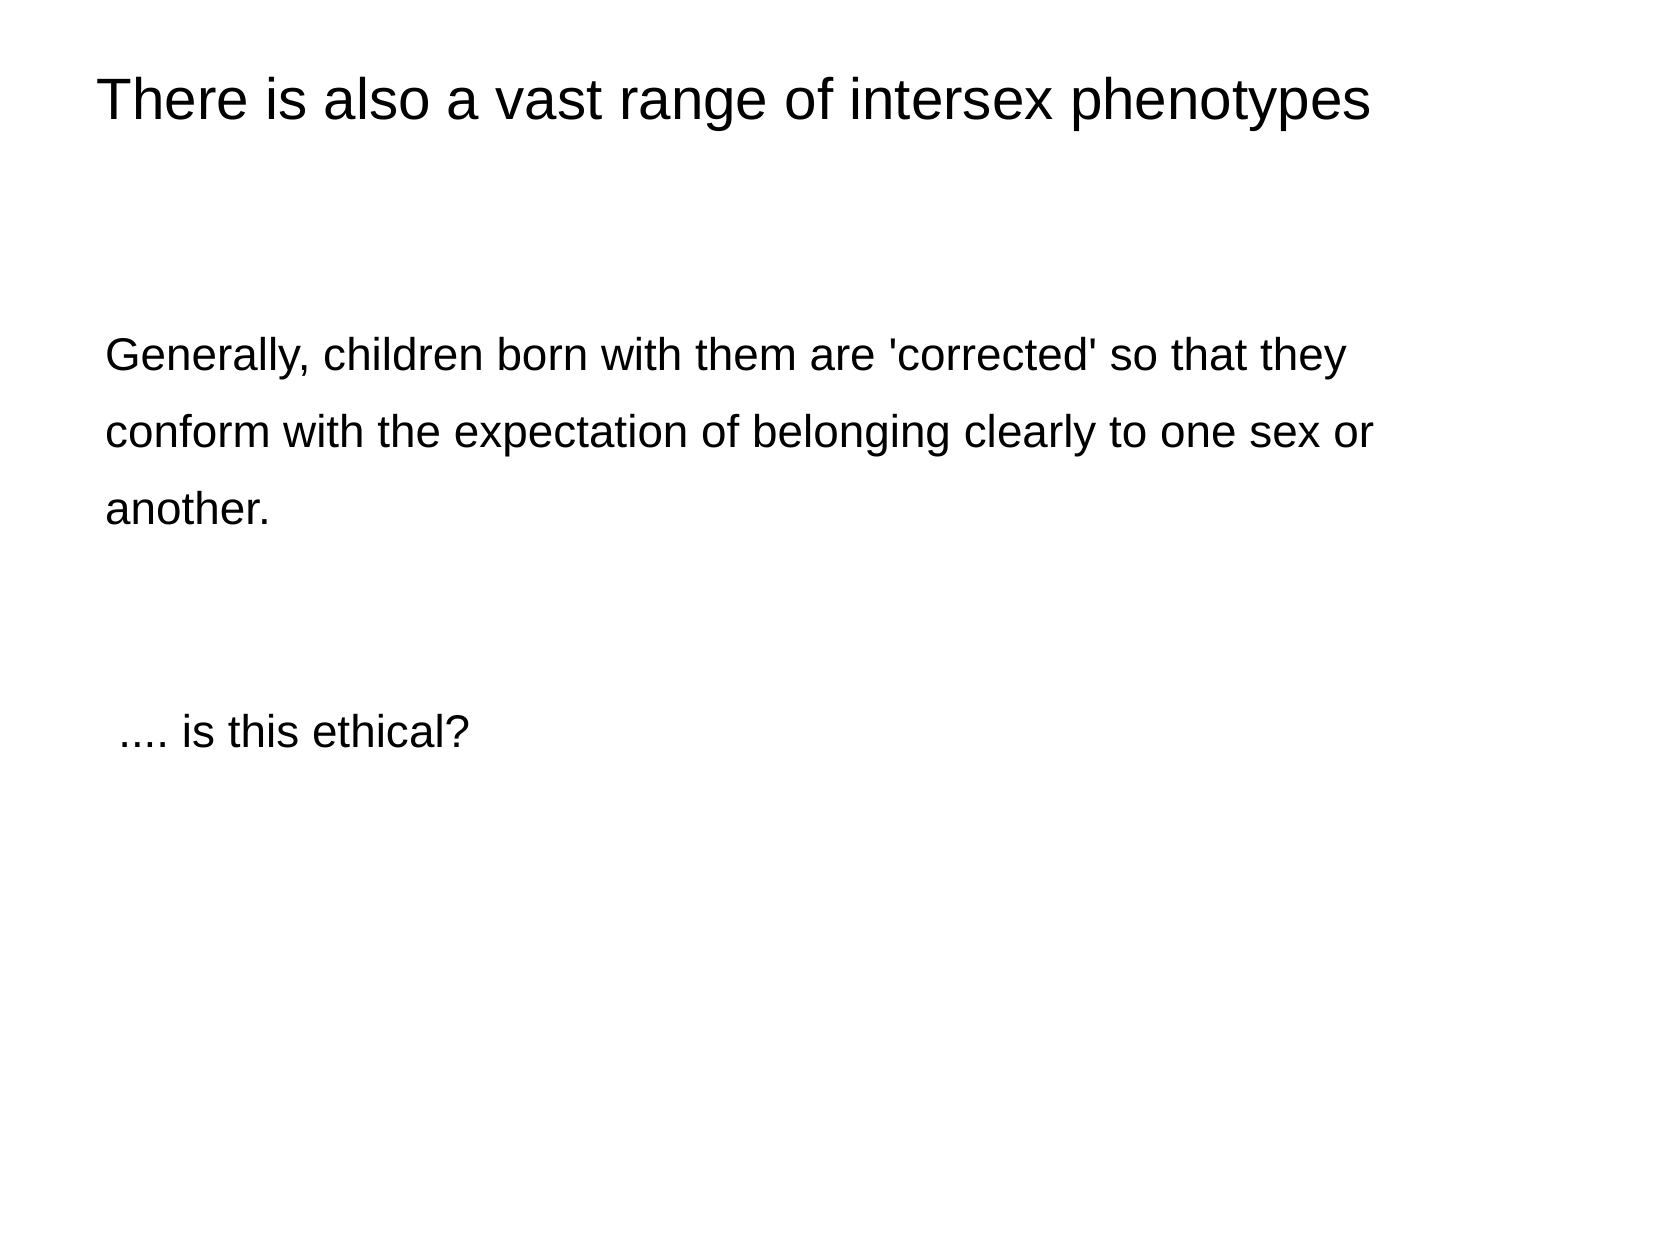

There is also a vast range of intersex phenotypes
Generally, children born with them are 'corrected' so that they conform with the expectation of belonging clearly to one sex or another.
.... is this ethical?